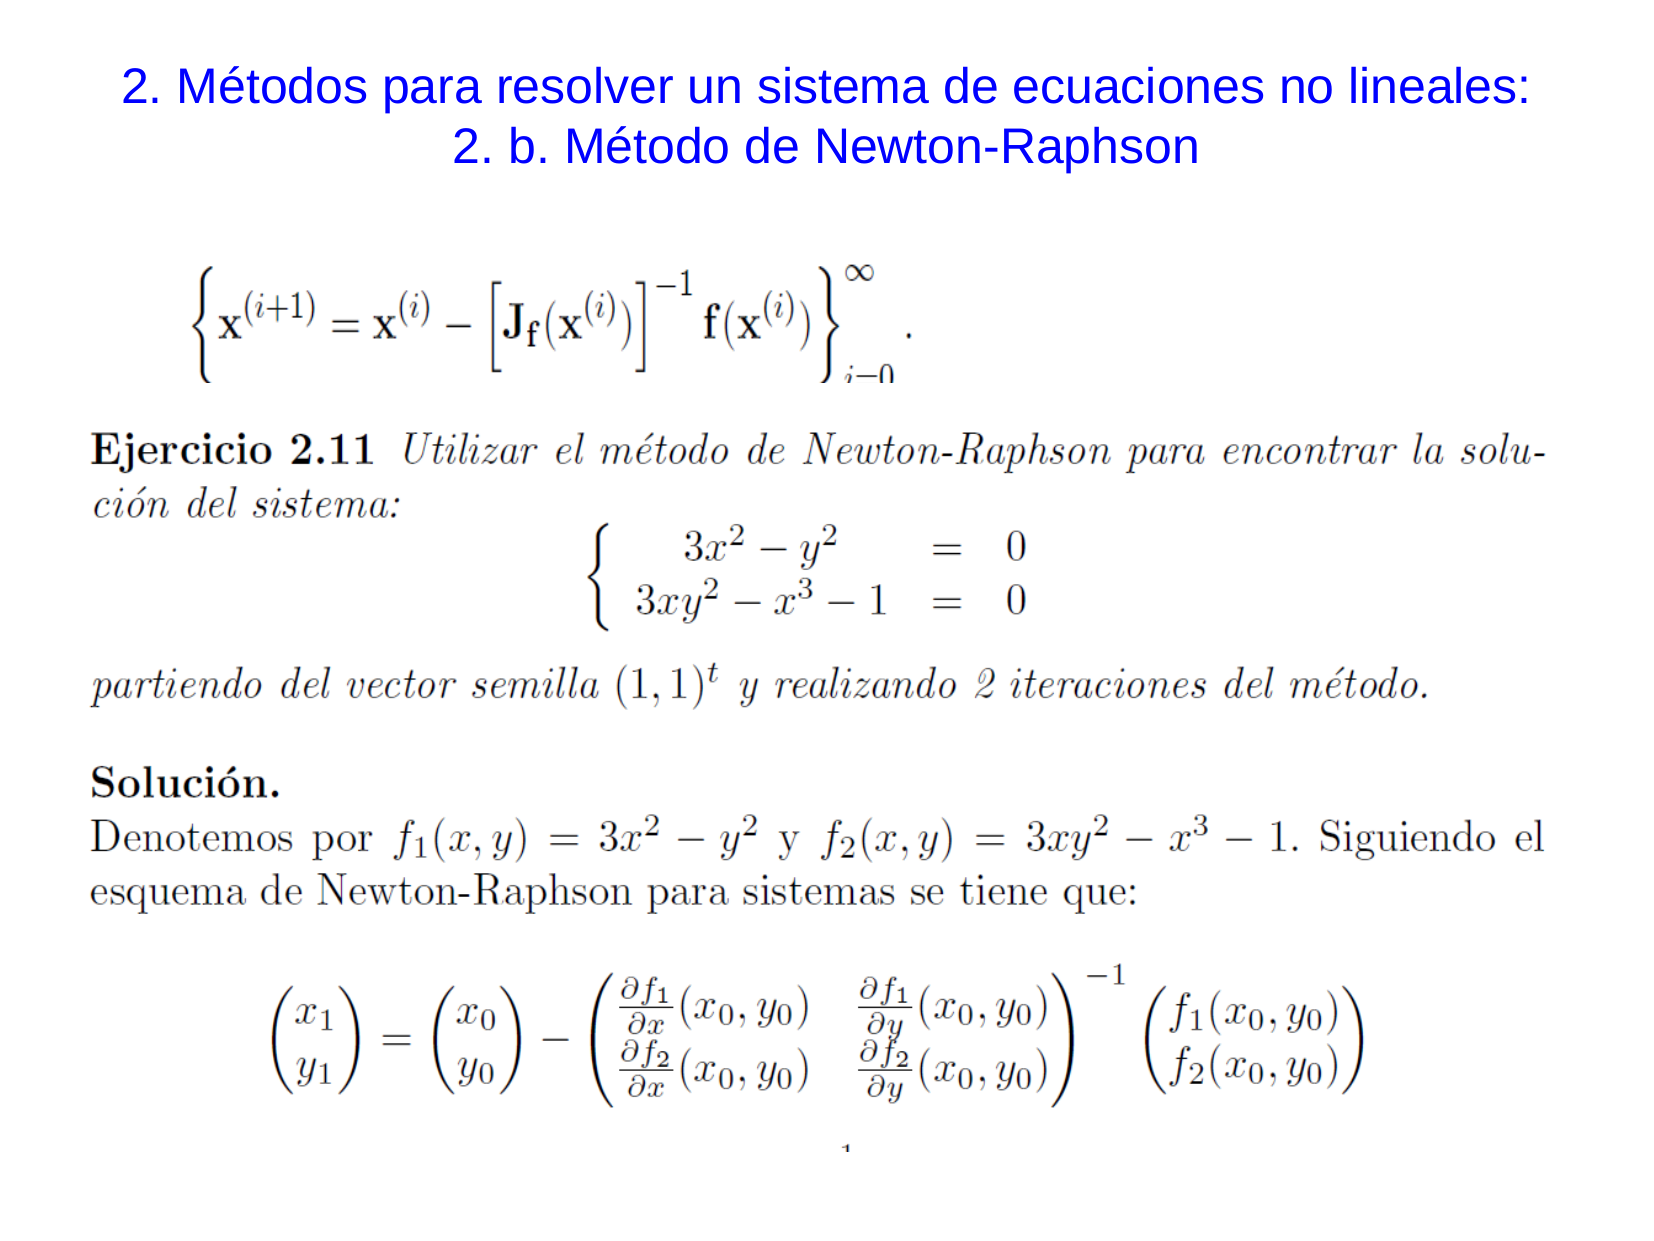

# 2. Métodos para resolver un sistema de ecuaciones no lineales: 2. b. Método de Newton-Raphson